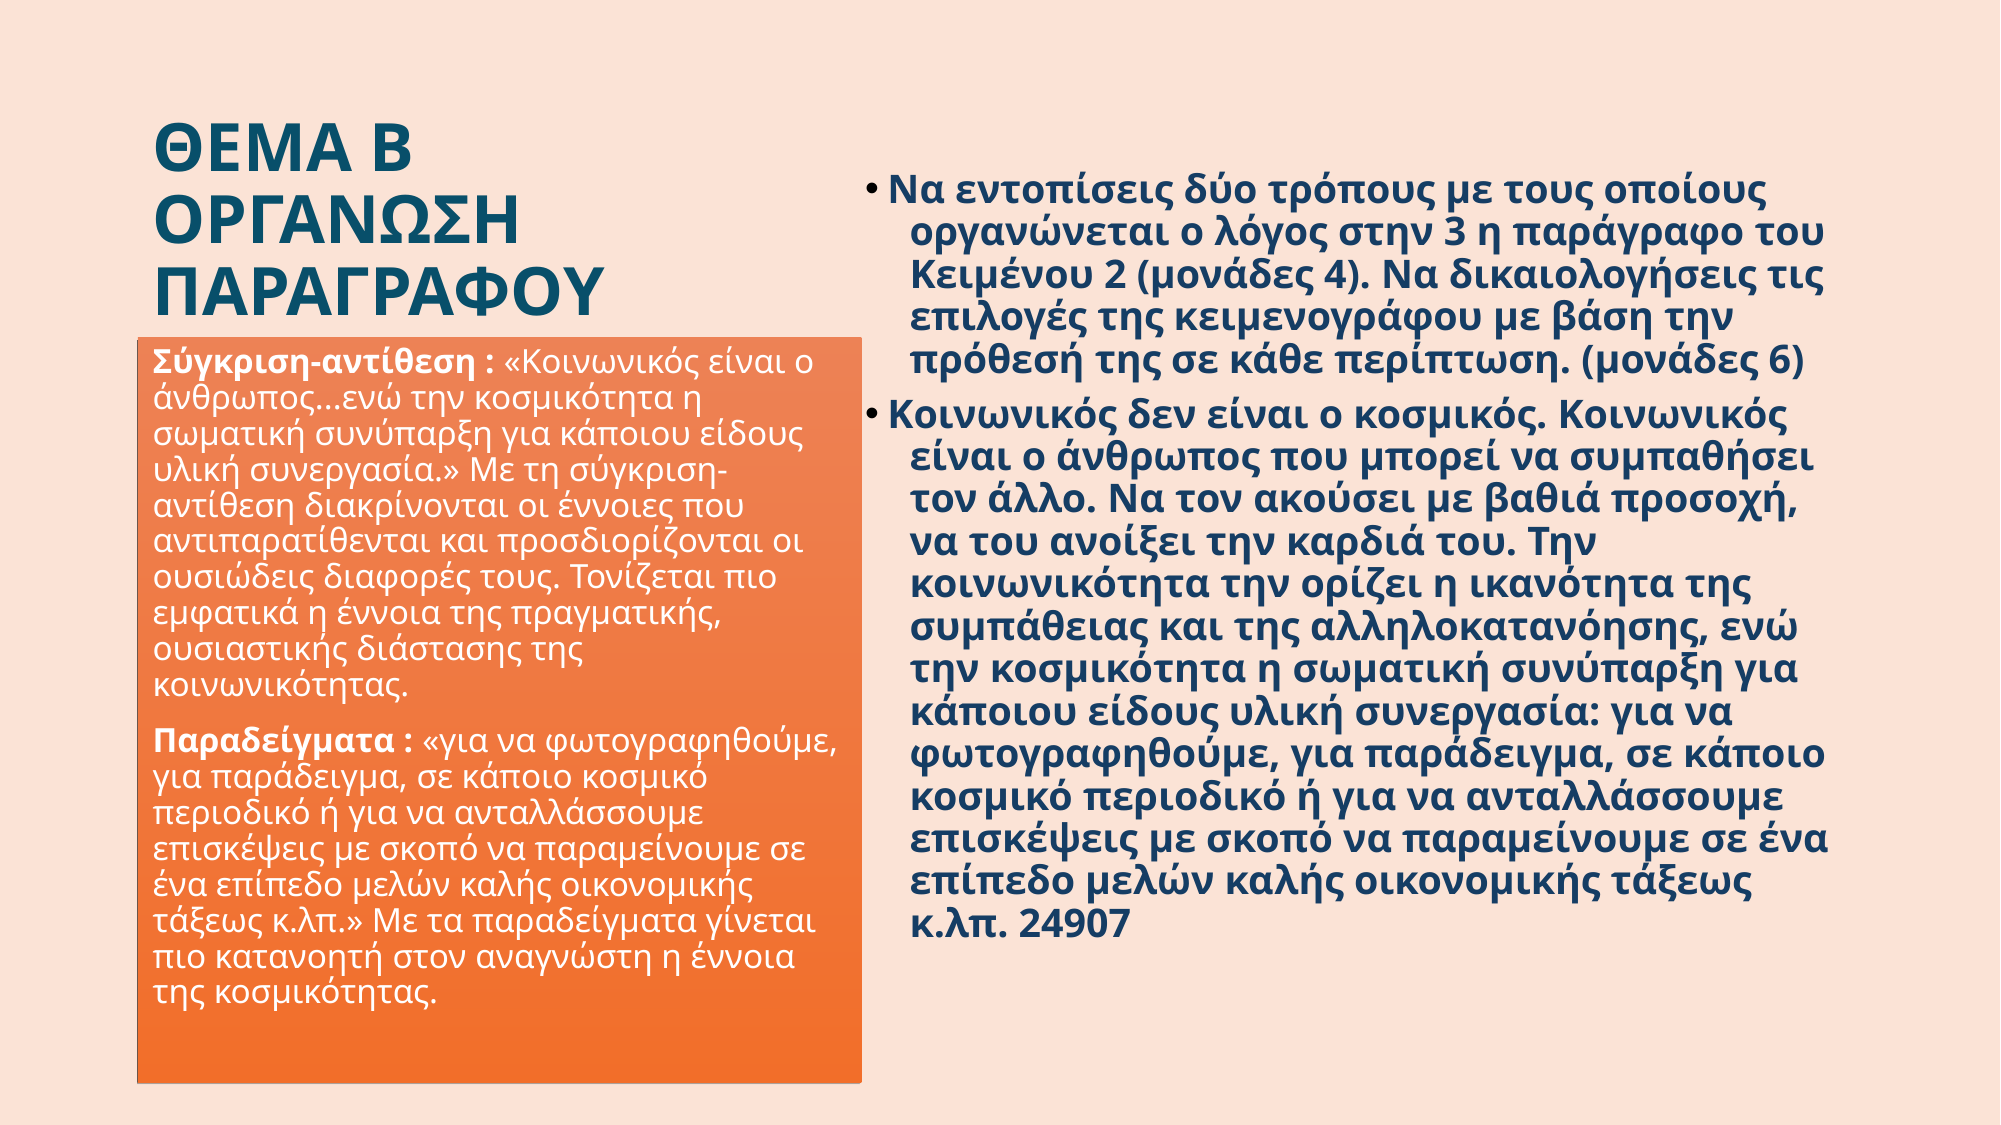

# ΘΕΜΑ Β​​​ ΟΡΓΑΝΩΣΗ  ΠΑΡΑΓΡΑΦΟΥ​​​
Να εντοπίσεις δύο τρόπους με τους οποίους οργανώνεται ο λόγος στην 3 η παράγραφο του Κειμένου 2 (μονάδες 4). Να δικαιολογήσεις τις επιλογές της κειμενογράφου με βάση την πρόθεσή της σε κάθε περίπτωση. (μονάδες 6)
Κοινωνικός δεν είναι ο κοσμικός. Κοινωνικός είναι ο άνθρωπος που μπορεί να συμπαθήσει τον άλλο. Να τον ακούσει με βαθιά προσοχή, να του ανοίξει την καρδιά του. Την κοινωνικότητα την ορίζει η ικανότητα της συμπάθειας και της αλληλοκατανόησης, ενώ την κοσμικότητα η σωματική συνύπαρξη για κάποιου είδους υλική συνεργασία: για να φωτογραφηθούμε, για παράδειγμα, σε κάποιο κοσμικό περιοδικό ή για να ανταλλάσσουμε επισκέψεις με σκοπό να παραμείνουμε σε ένα επίπεδο μελών καλής οικονομικής τάξεως κ.λπ. 24907
Σύγκριση-αντίθεση : «Κοινωνικός είναι ο άνθρωπος...ενώ την κοσμικότητα η σωματική συνύπαρξη για κάποιου είδους υλική συνεργασία.» Με τη σύγκριση-αντίθεση διακρίνονται οι έννοιες που αντιπαρατίθενται και προσδιορίζονται οι ουσιώδεις διαφορές τους. Τονίζεται πιο εμφατικά η έννοια της πραγματικής, ουσιαστικής διάστασης της κοινωνικότητας.
Παραδείγματα : «για να φωτογραφηθούμε, για παράδειγμα, σε κάποιο κοσμικό περιοδικό ή για να ανταλλάσσουμε επισκέψεις με σκοπό να παραμείνουμε σε ένα επίπεδο μελών καλής οικονομικής τάξεως κ.λπ.» Με τα παραδείγματα γίνεται πιο κατανοητή στον αναγνώστη η έννοια της κοσμικότητας.